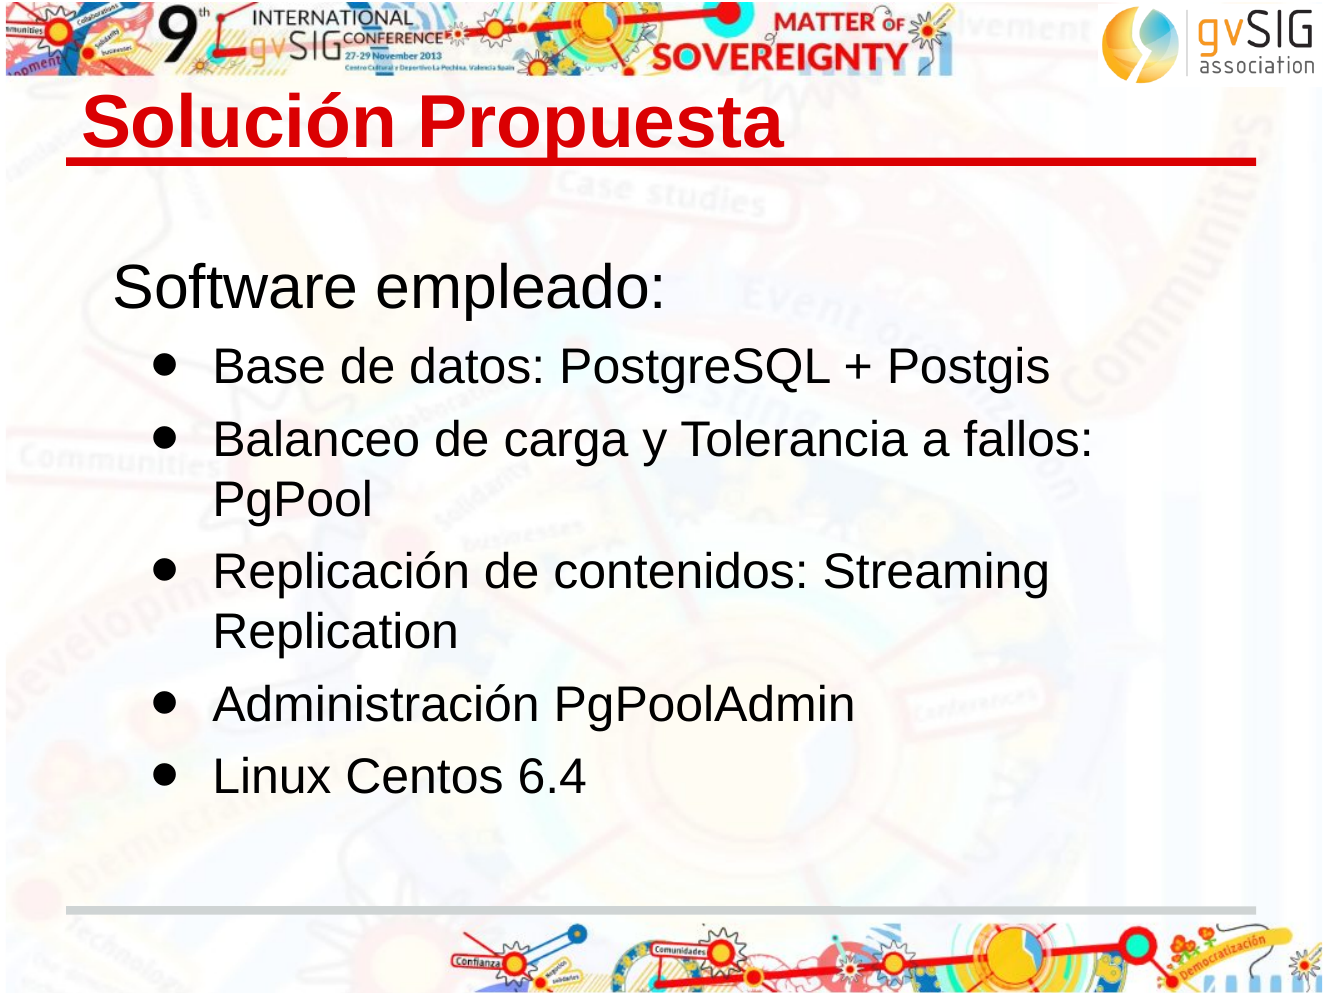

# Solución Propuesta
Software empleado:
Base de datos: PostgreSQL + Postgis
Balanceo de carga y Tolerancia a fallos: PgPool
Replicación de contenidos: Streaming Replication
Administración PgPoolAdmin
Linux Centos 6.4